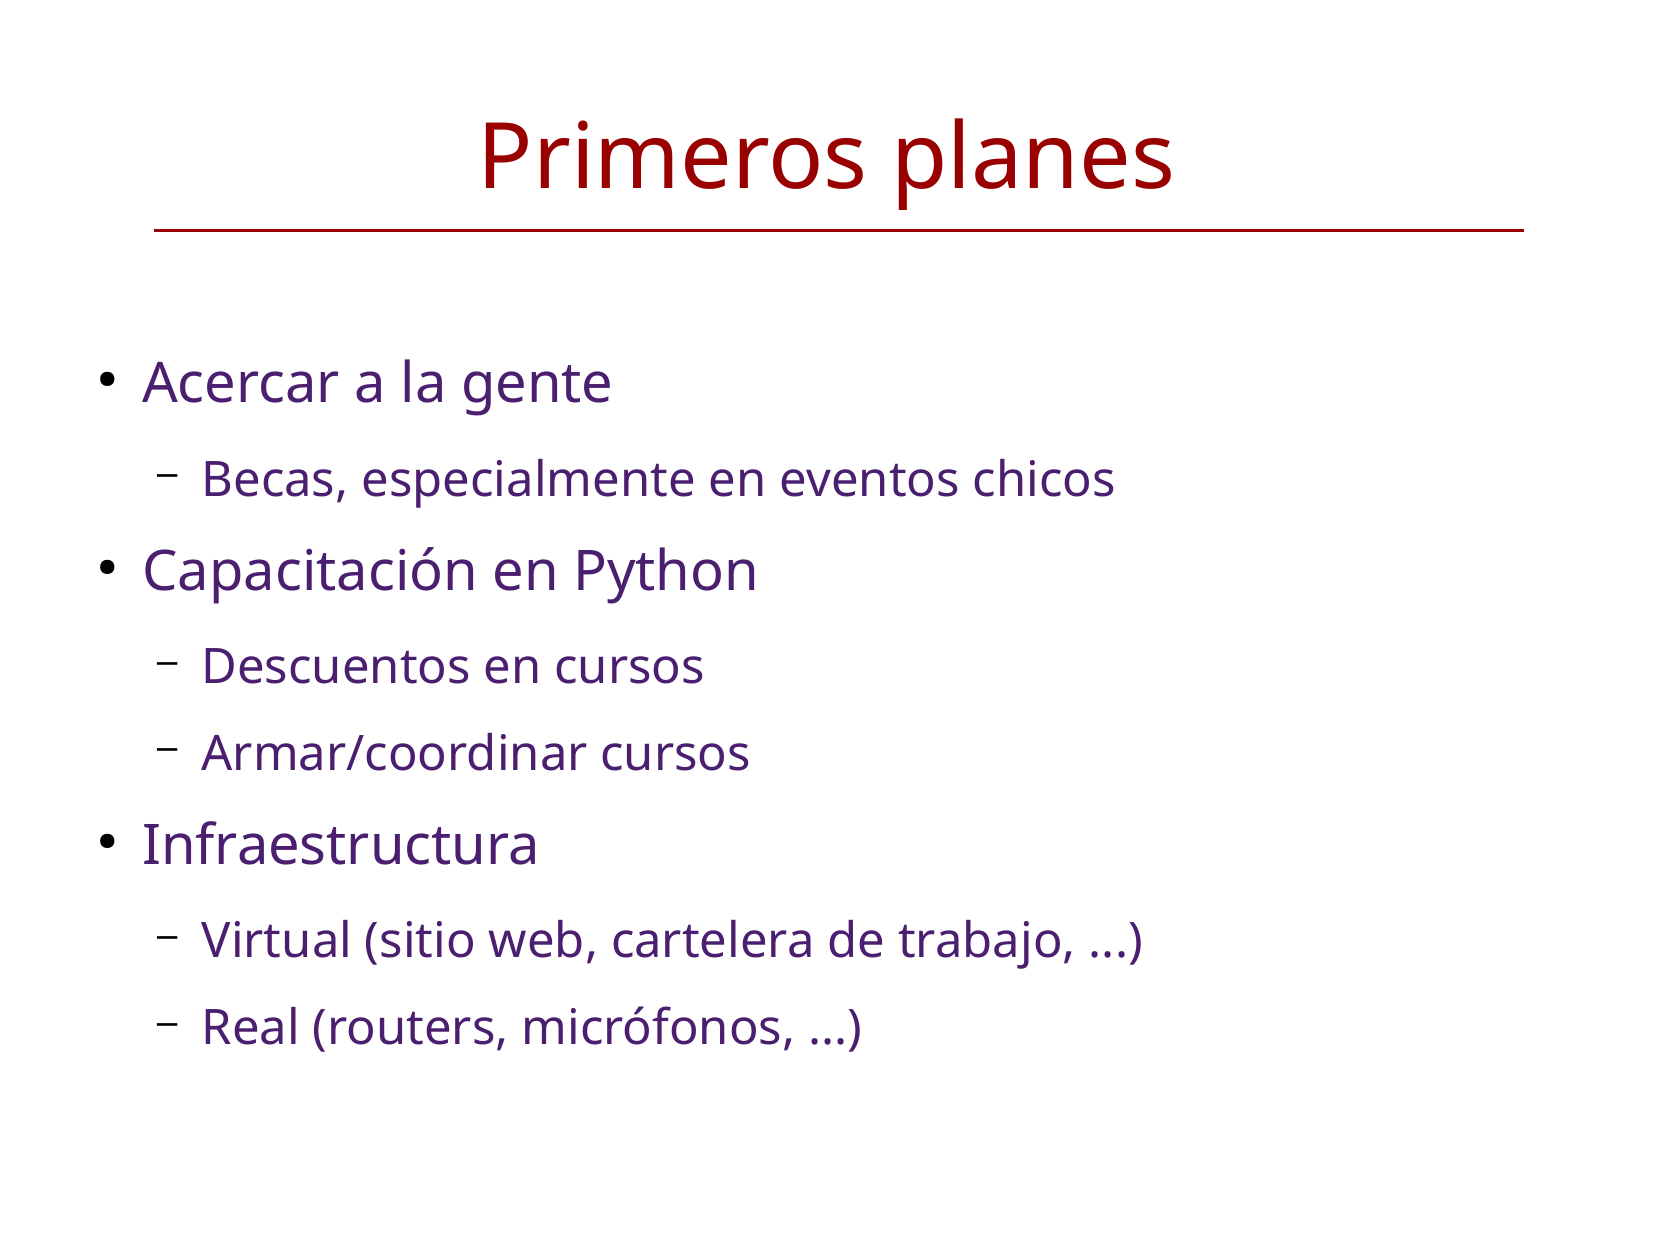

# Primeros planes
Acercar a la gente
Becas, especialmente en eventos chicos
Capacitación en Python
Descuentos en cursos
Armar/coordinar cursos
Infraestructura
Virtual (sitio web, cartelera de trabajo, ...)
Real (routers, micrófonos, ...)